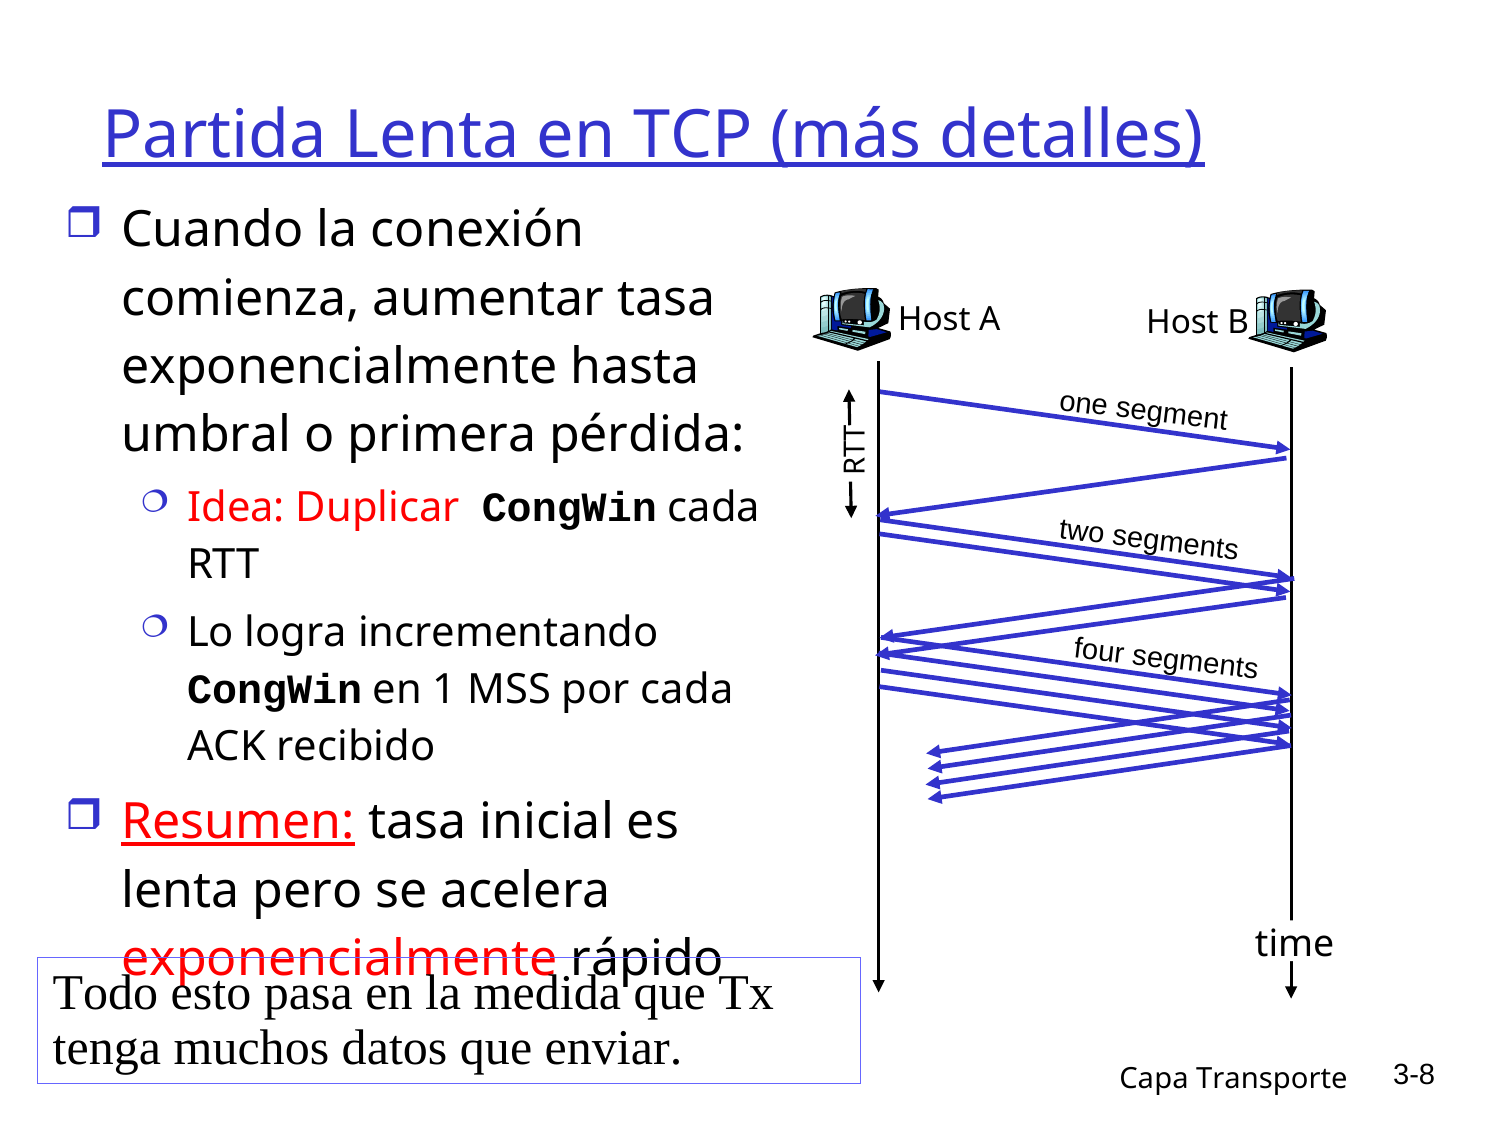

# Partida Lenta en TCP (más detalles)
Cuando la conexión comienza, aumentar tasa exponencialmente hasta umbral o primera pérdida:
Idea: Duplicar CongWin cada RTT
Lo logra incrementando CongWin en 1 MSS por cada ACK recibido
Resumen: tasa inicial es lenta pero se acelera exponencialmente rápido
Host A
Host B
one segment
RTT
two segments
four segments
time
Todo esto pasa en la medida que Tx tenga muchos datos que enviar.
8